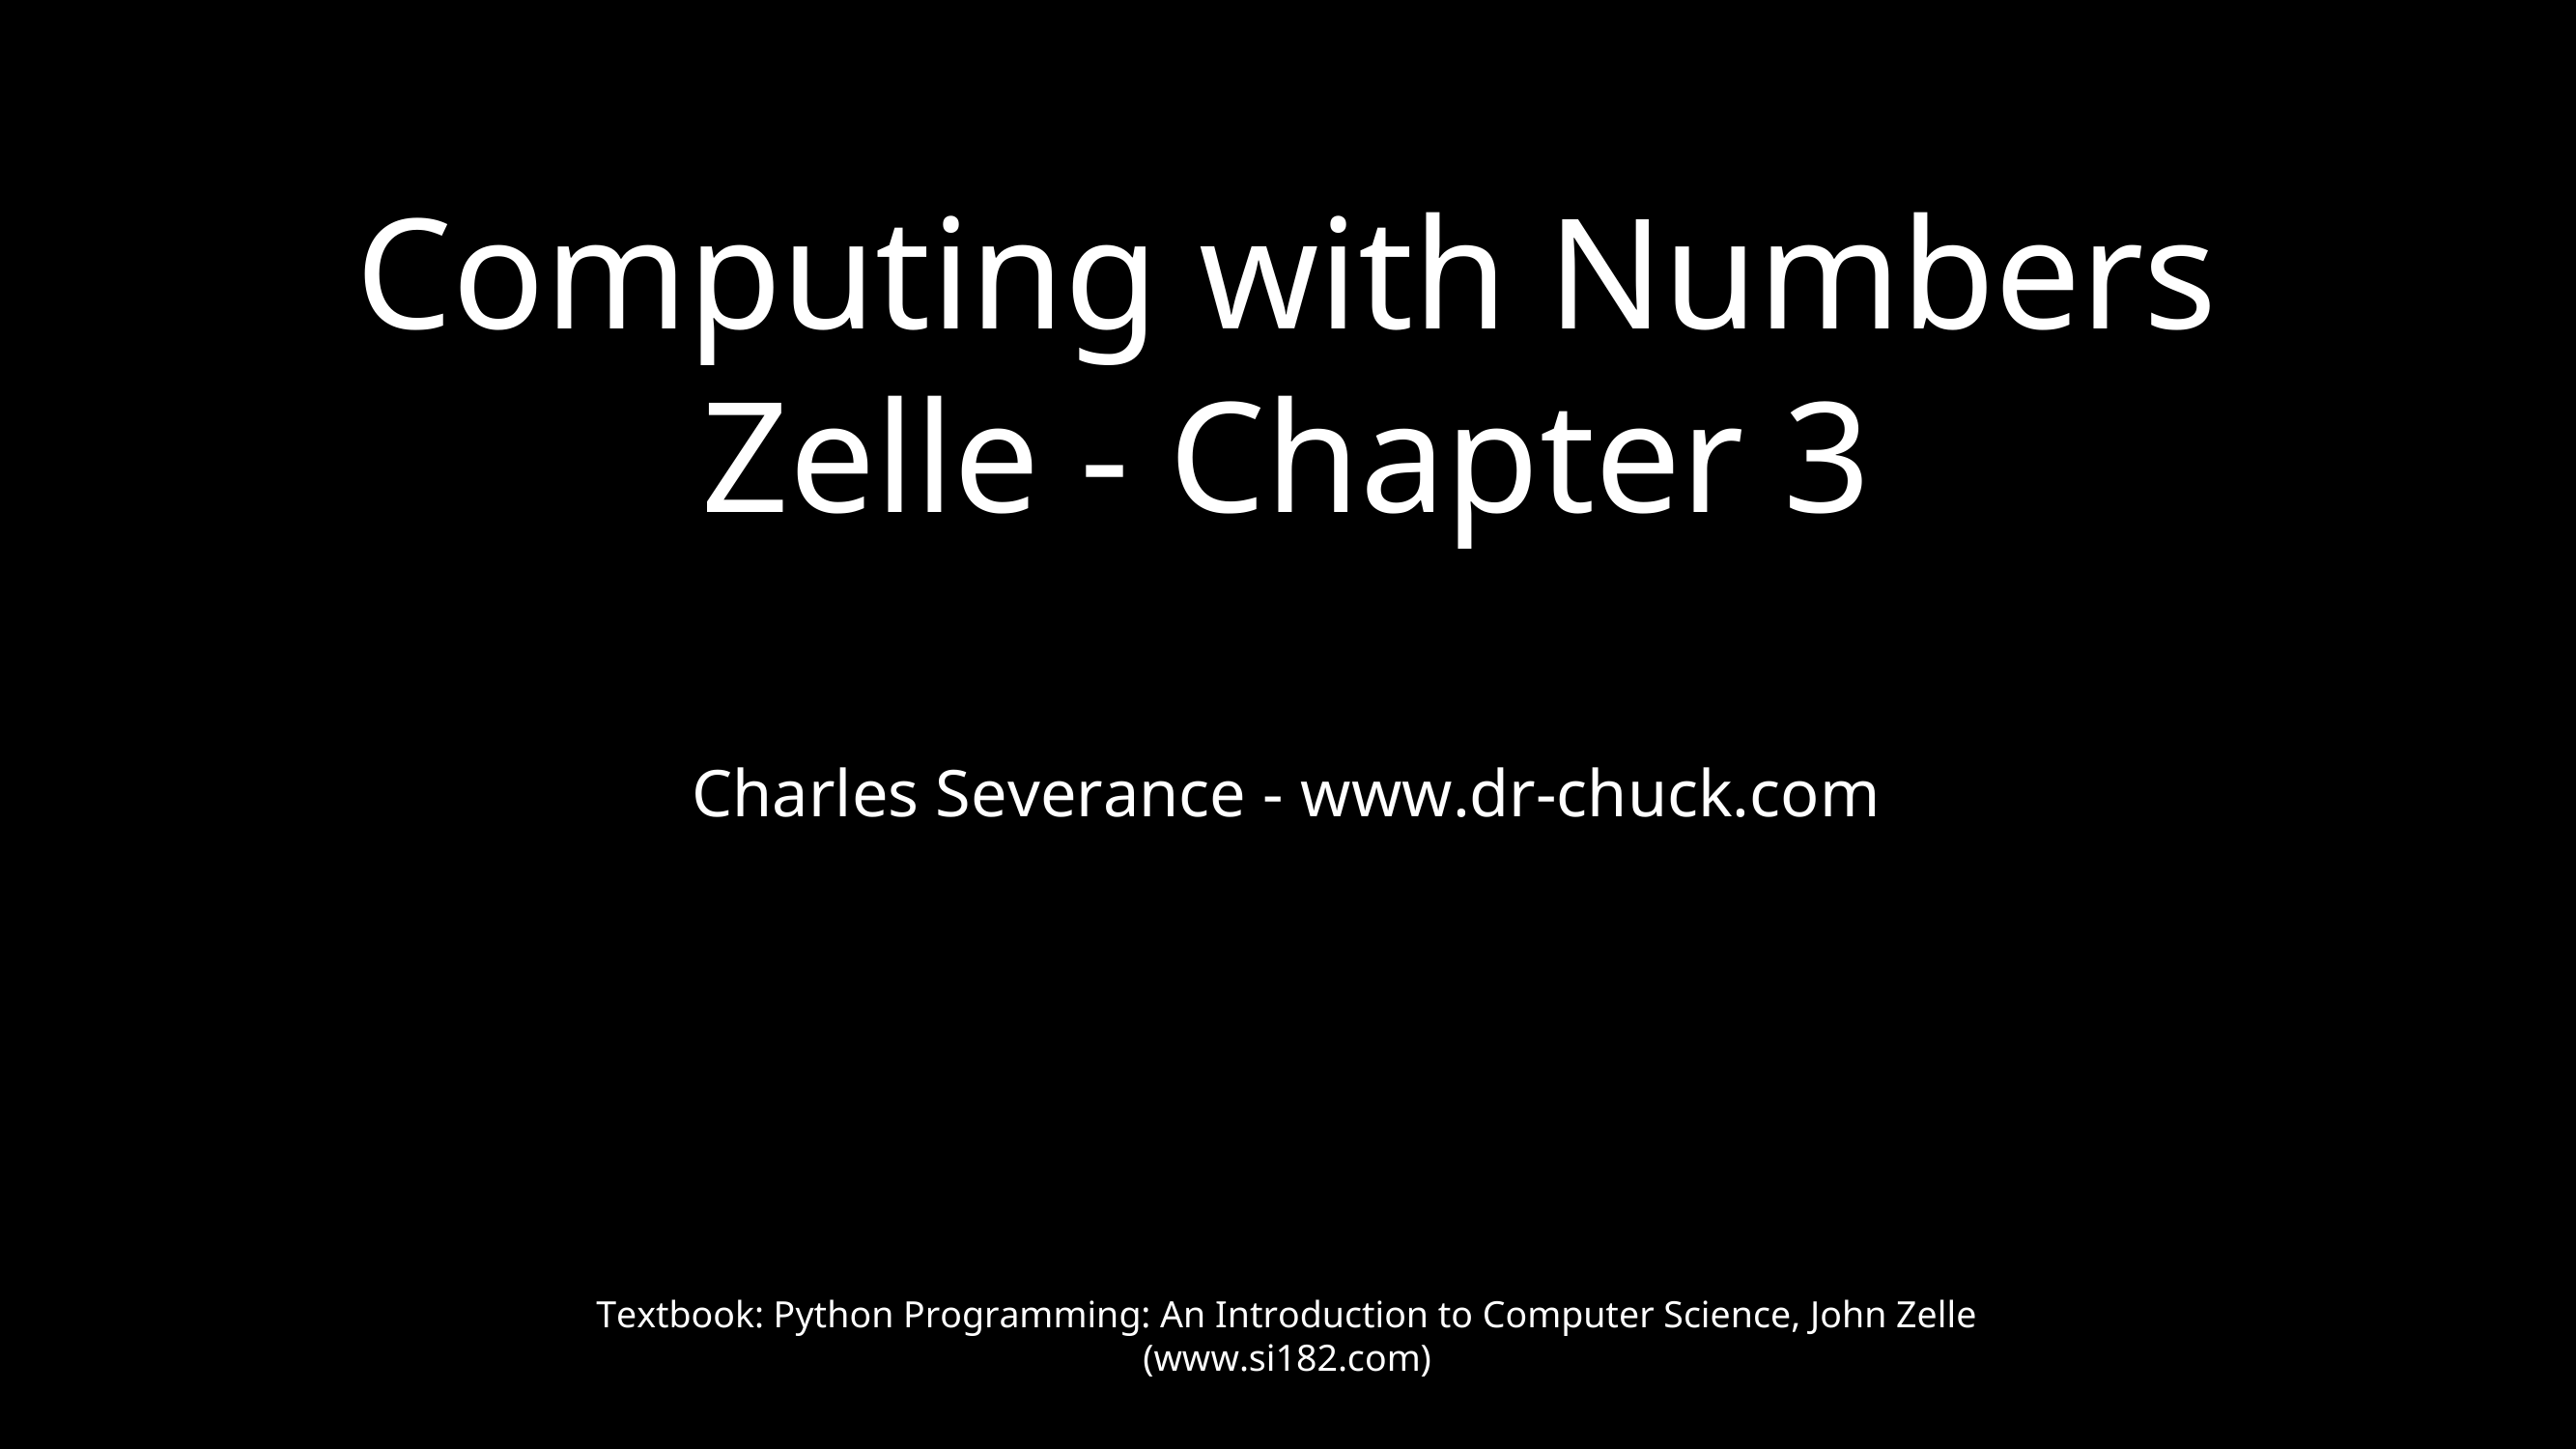

# Computing with Numbers Zelle - Chapter 3
Charles Severance - www.dr-chuck.com
Textbook: Python Programming: An Introduction to Computer Science, John Zelle (www.si182.com)